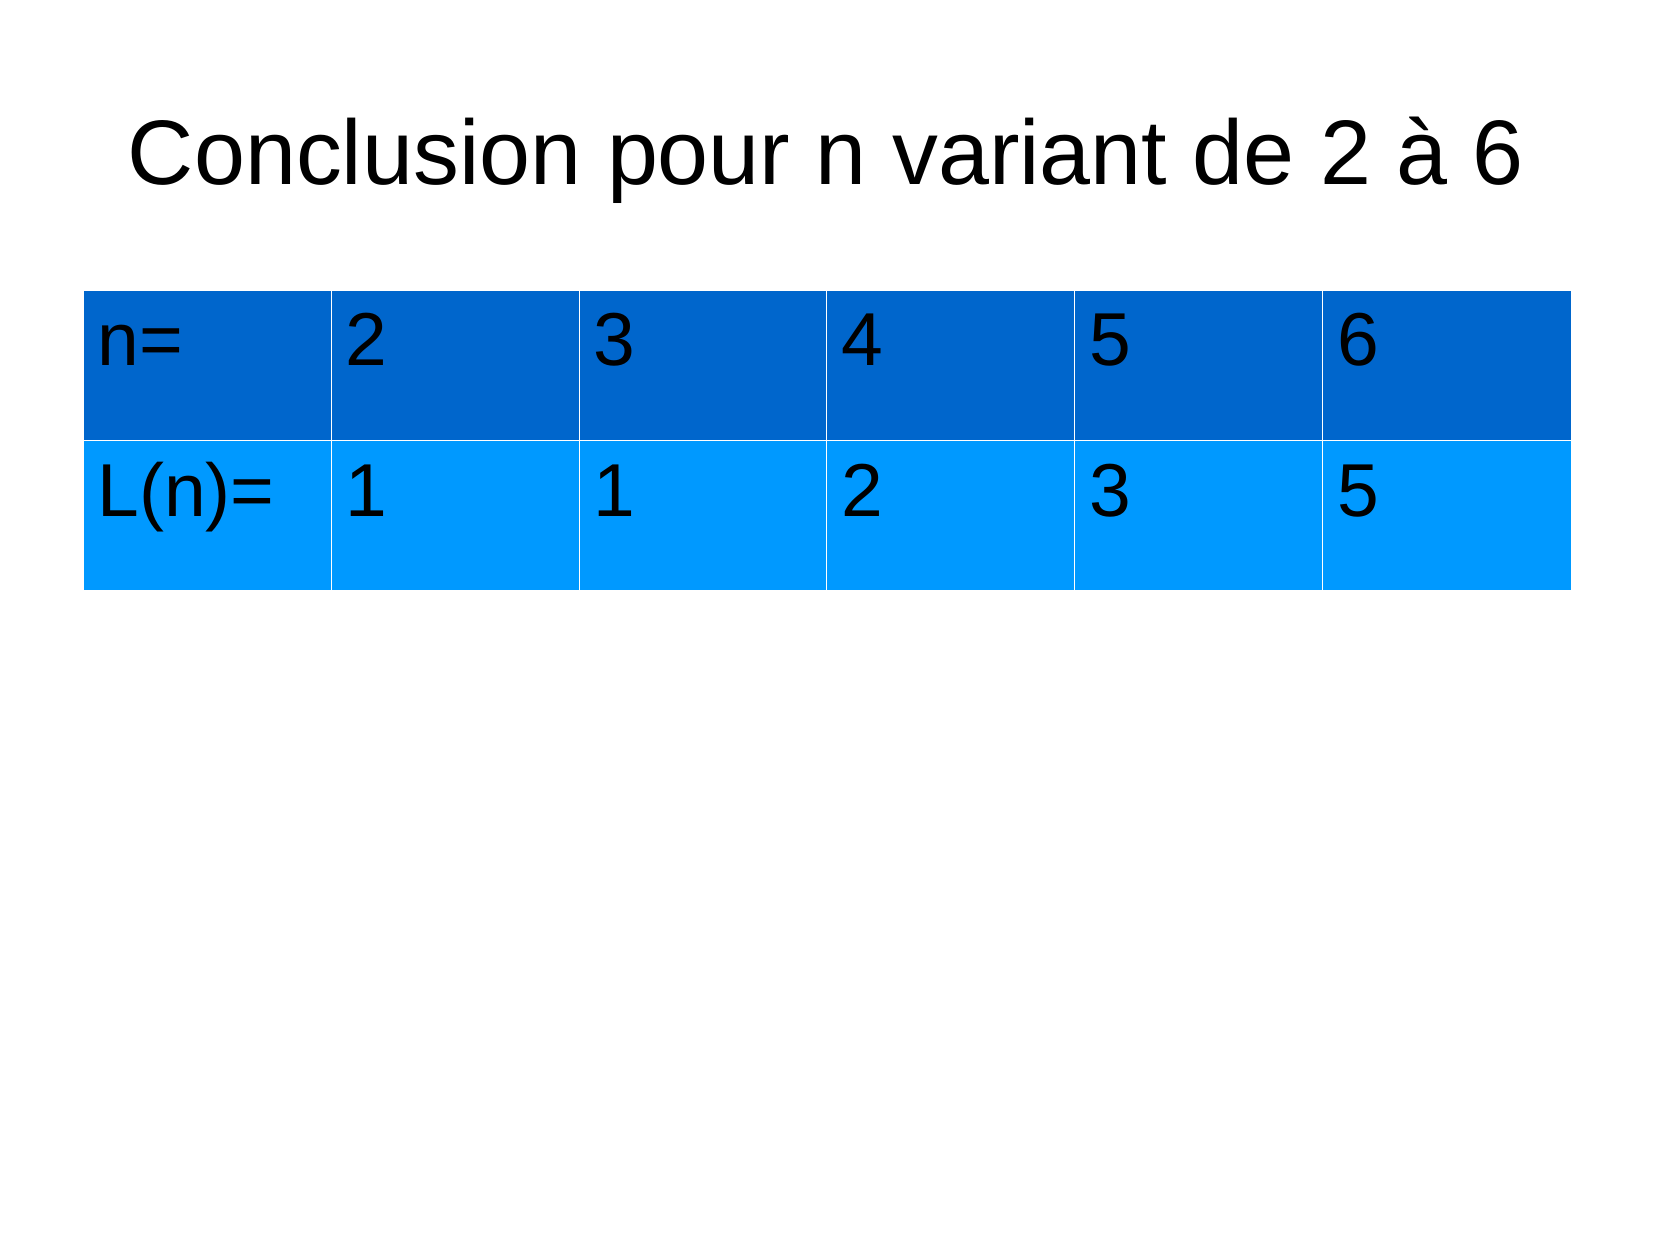

# Conclusion pour n variant de 2 à 6
| n= | 2 | 3 | 4 | 5 | 6 |
| --- | --- | --- | --- | --- | --- |
| L(n)= | 1 | 1 | 2 | 3 | 5 |